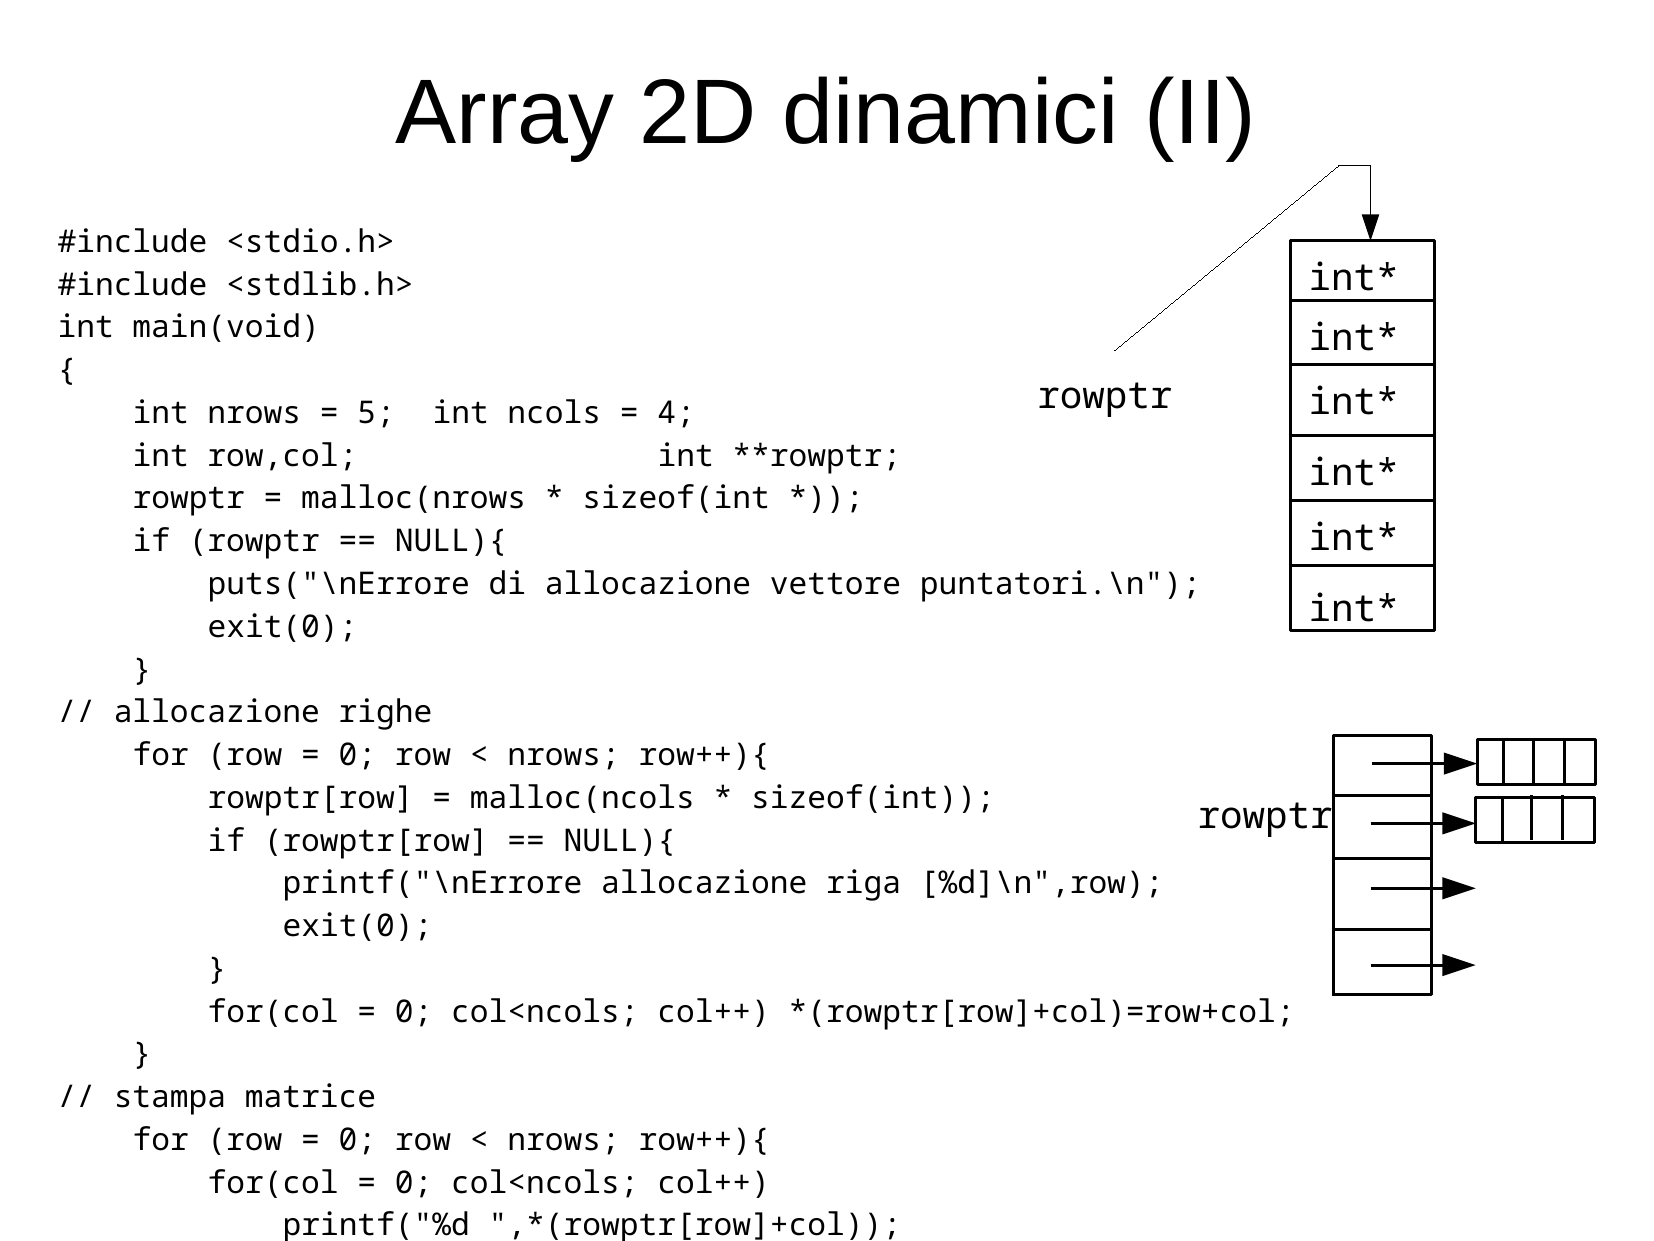

# Array 2D dinamici (II)
#include <stdio.h>
#include <stdlib.h>
int main(void)
{
	int nrows = 5; 	int ncols = 4;
	int row,col;				int **rowptr;
 	rowptr = malloc(nrows * sizeof(int *));
	if (rowptr == NULL){
		puts("\nErrore di allocazione vettore puntatori.\n");
		exit(0);
	}
// allocazione righe
	for (row = 0; row < nrows; row++){
		rowptr[row] = malloc(ncols * sizeof(int));
		if (rowptr[row] == NULL){
			printf("\nErrore allocazione riga [%d]\n",row);
			exit(0);
		}
		for(col = 0; col<ncols; col++) *(rowptr[row]+col)=row+col;
	}
// stampa matrice
	for (row = 0; row < nrows; row++){
		for(col = 0; col<ncols; col++)
			printf("%d ",*(rowptr[row]+col));
	}
	return 0;
}
int*
int*
rowptr
int*
int*
int*
int*
rowptr